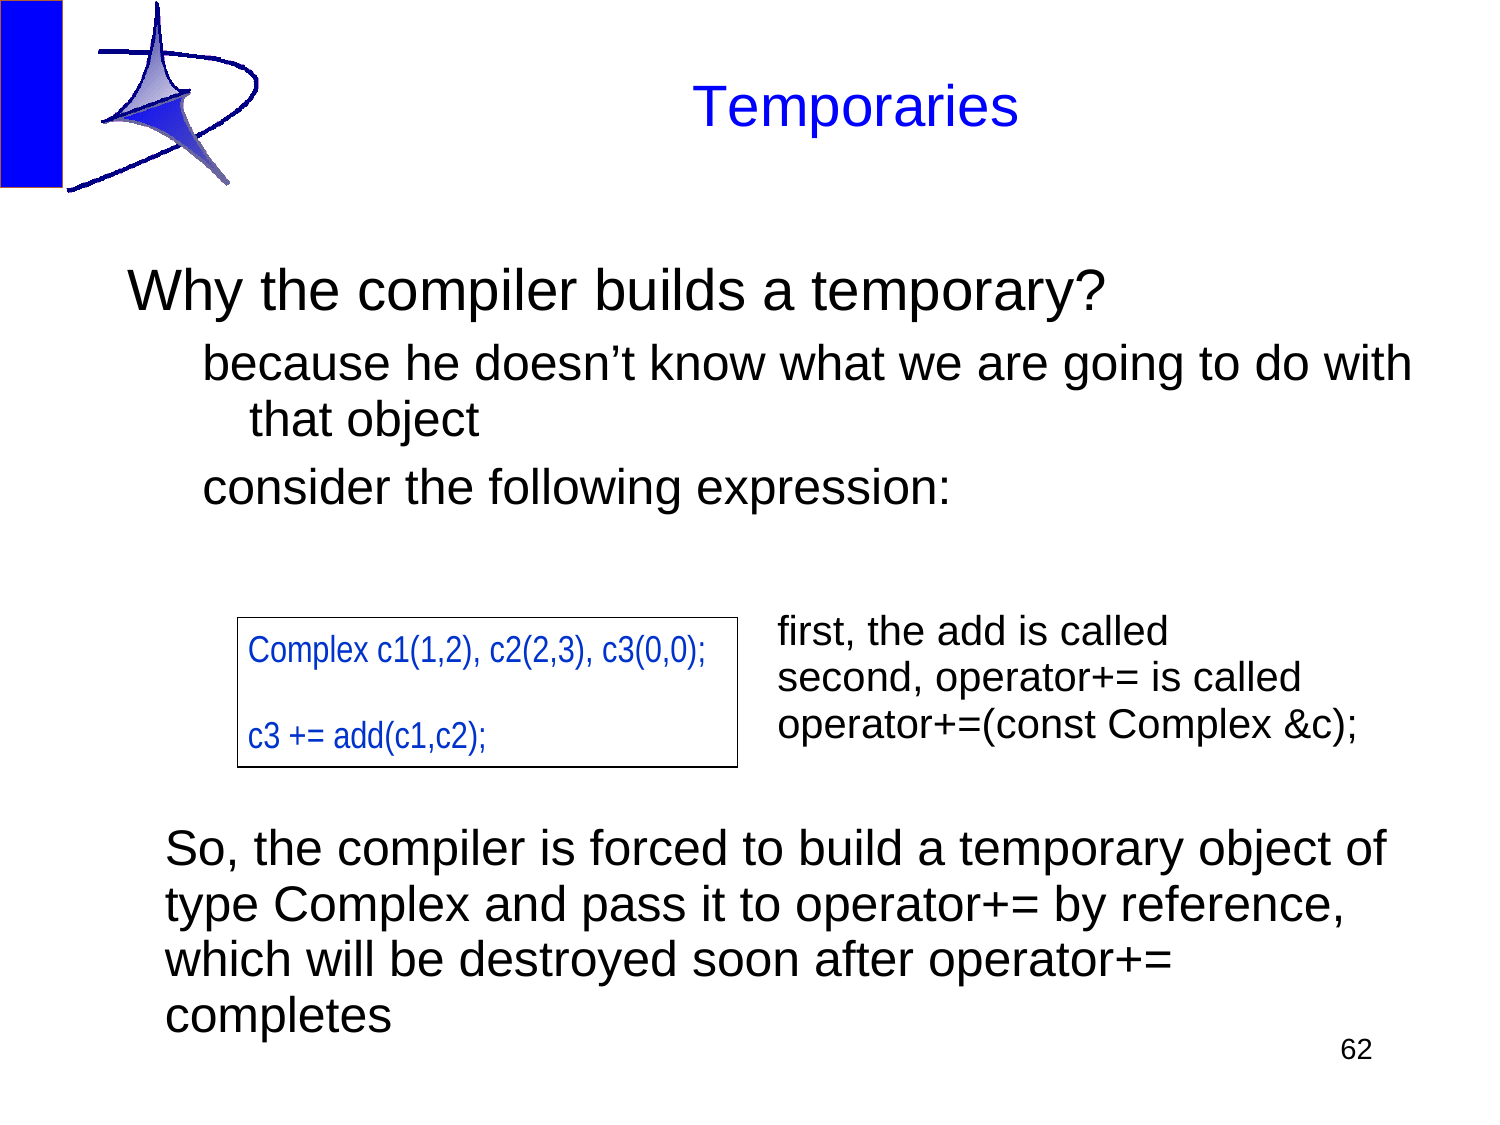

# Temporaries
Why the compiler builds a temporary?
because he doesn’t know what we are going to do with that object
consider the following expression:
first, the add is called
second, operator+= is called
operator+=(const Complex &c);
Complex c1(1,2), c2(2,3), c3(0,0);
c3 += add(c1,c2);
So, the compiler is forced to build a temporary object of type Complex and pass it to operator+= by reference, which will be destroyed soon after operator+= completes
62